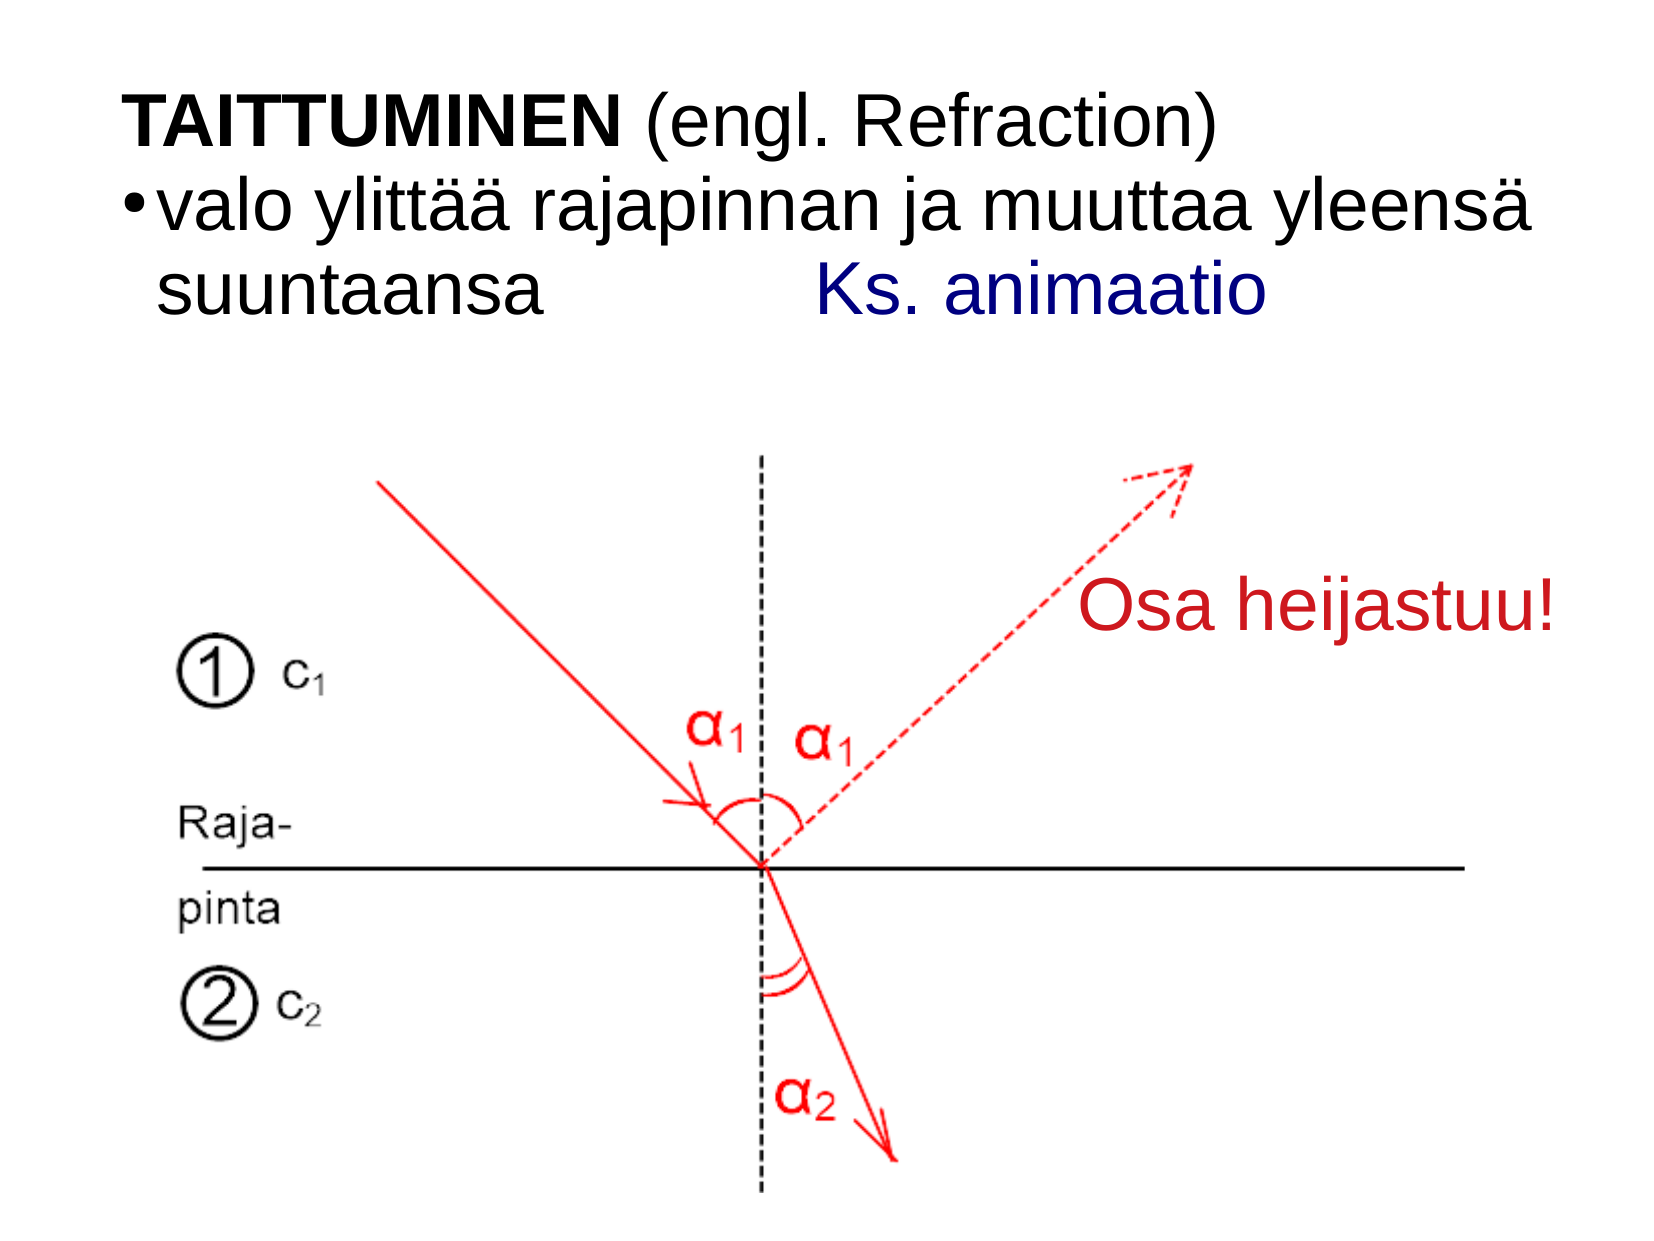

TAITTUMINEN (engl. Refraction)
valo ylittää rajapinnan ja muuttaa yleensä suuntaansa Ks. animaatio
Osa heijastuu!